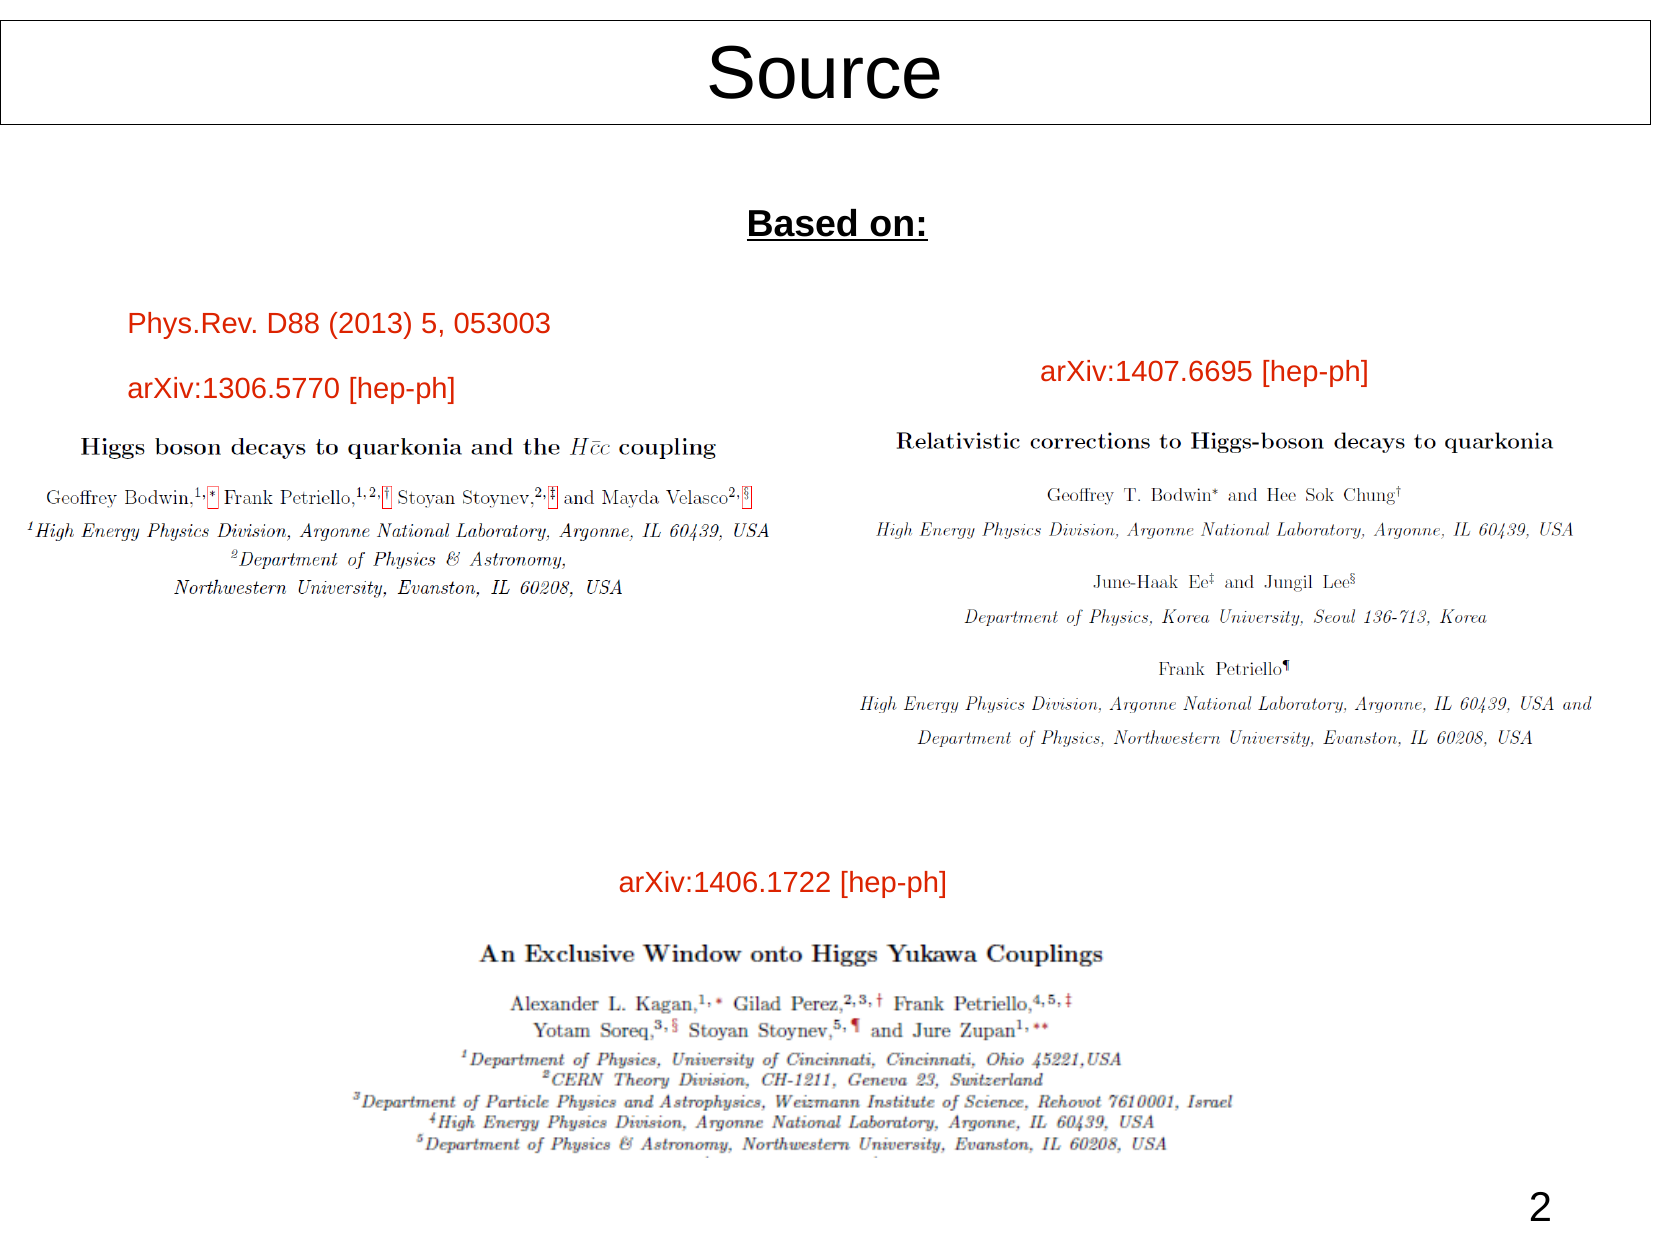

# Source
Based on:
Phys.Rev. D88 (2013) 5, 053003
arXiv:1407.6695 [hep-ph]
arXiv:1306.5770 [hep-ph]
arXiv:1406.1722 [hep-ph]